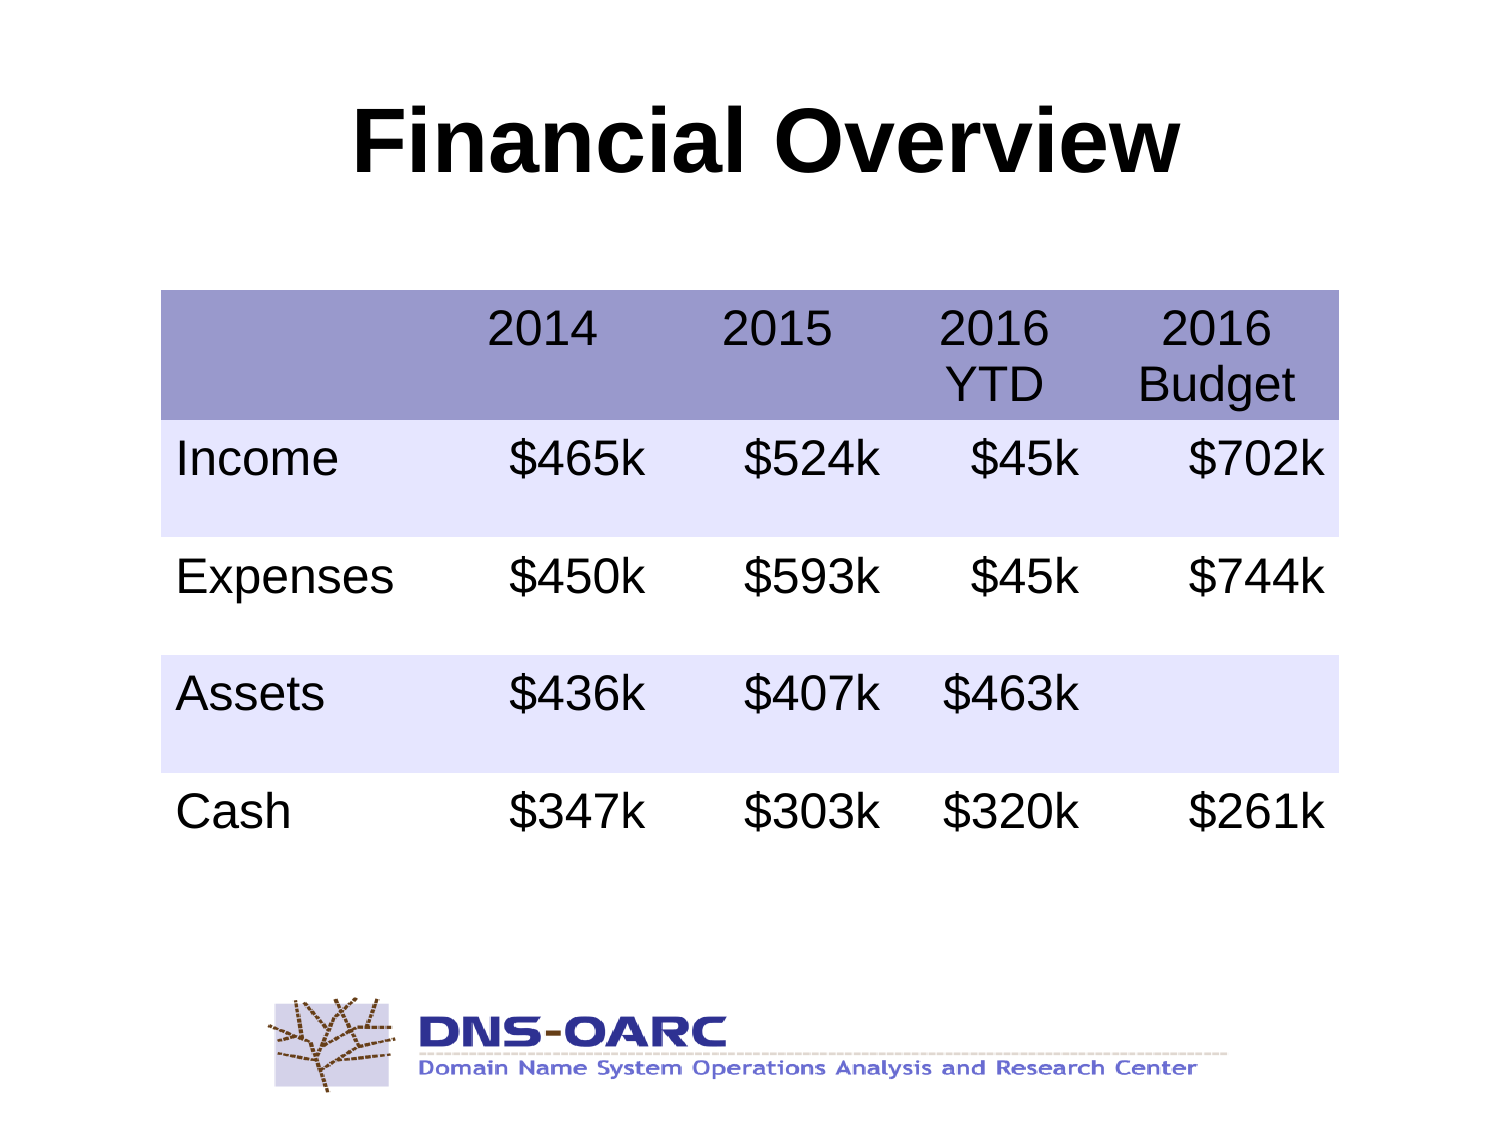

# Financial Overview
| | 2014 | 2015 | 2016 YTD | 2016 Budget |
| --- | --- | --- | --- | --- |
| Income | $465k | $524k | $45k | $702k |
| Expenses | $450k | $593k | $45k | $744k |
| Assets | $436k | $407k | $463k | |
| Cash | $347k | $303k | $320k | $261k |